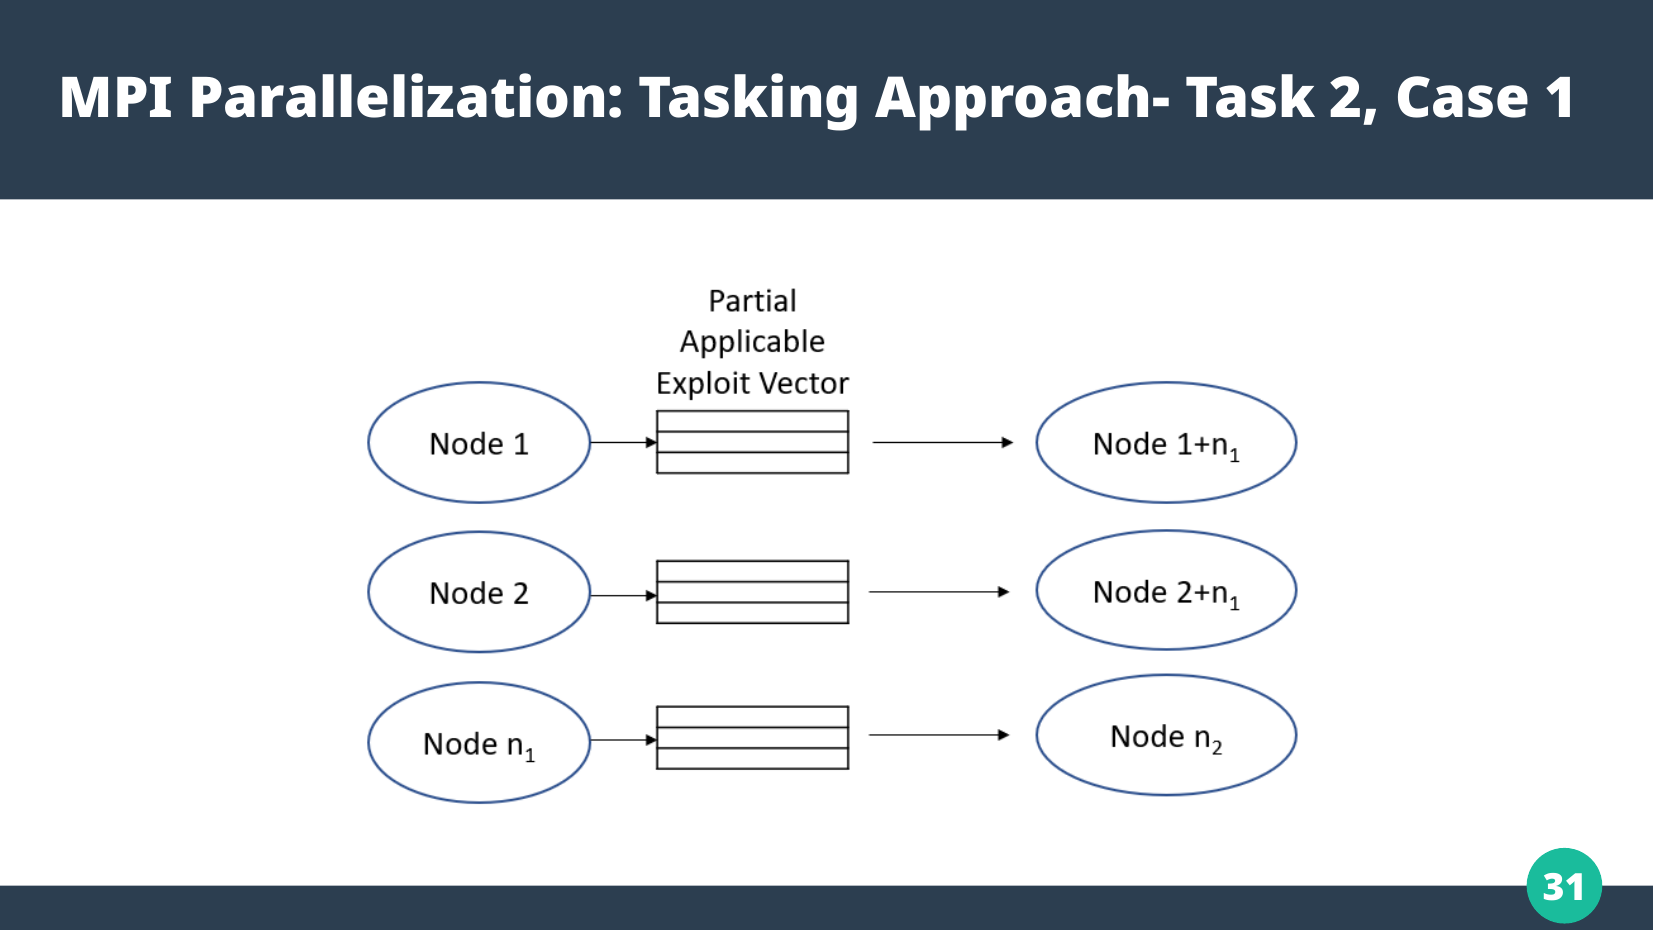

# MPI Parallelization: Tasking Approach- Task 2, Case 1